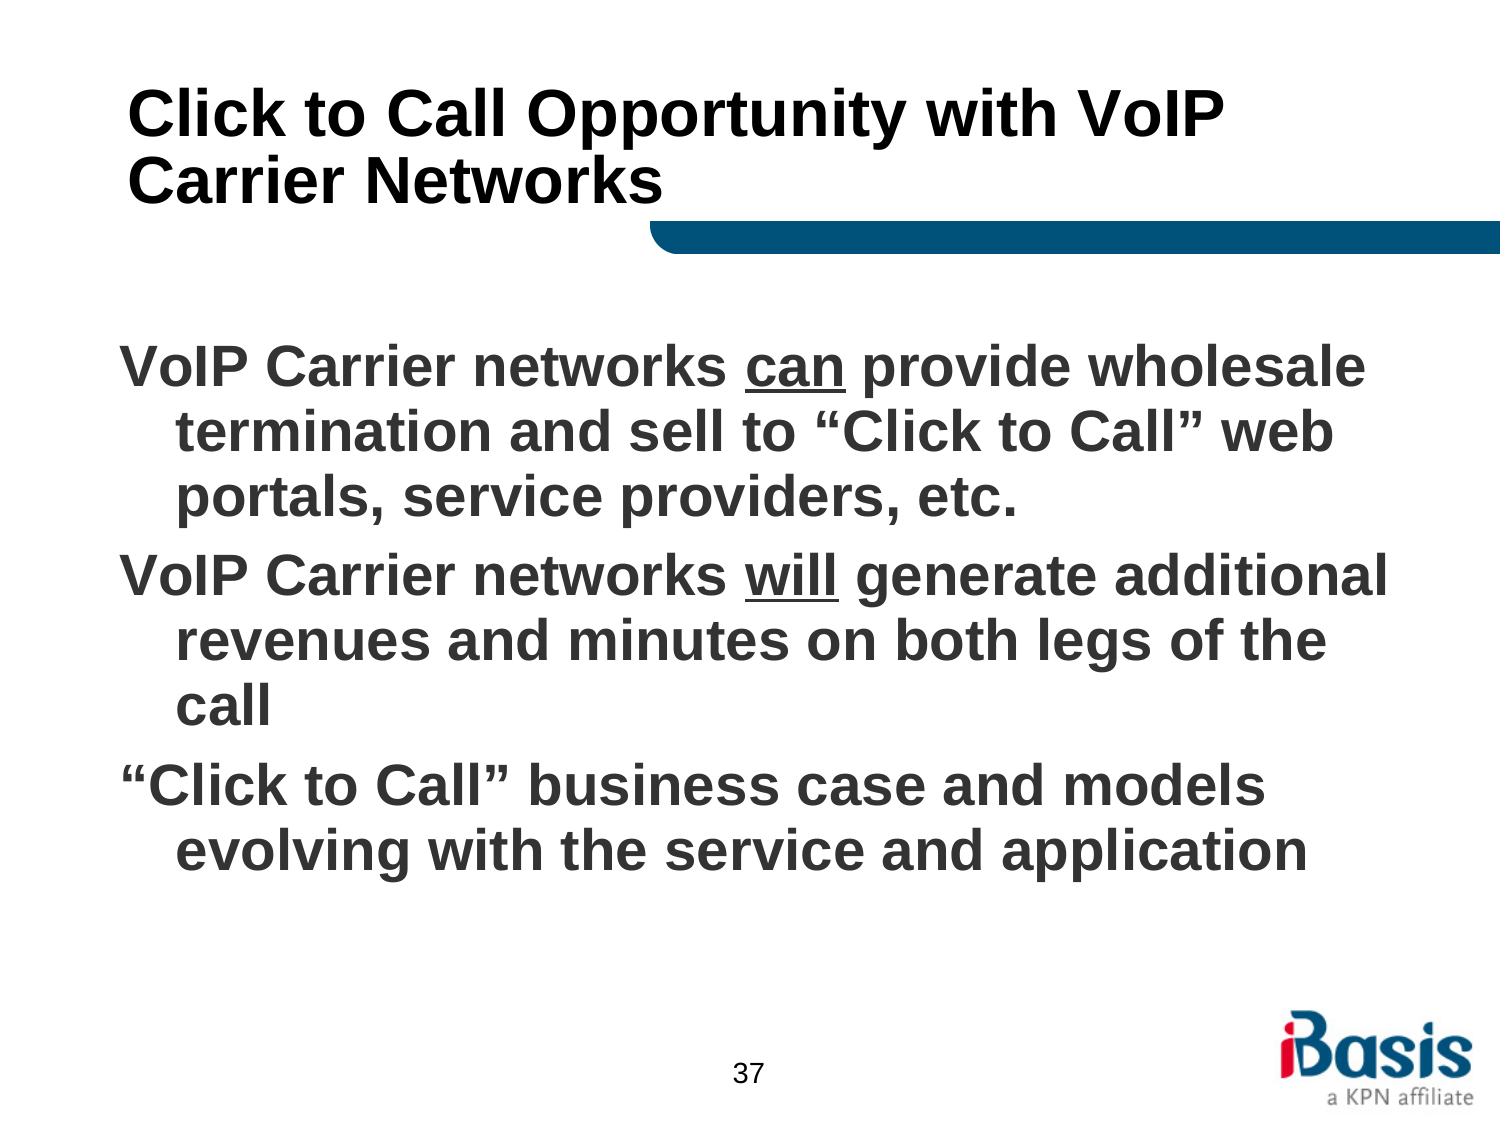

# Click to Call Opportunity with VoIP Carrier Networks
VoIP Carrier networks can provide wholesale termination and sell to “Click to Call” web portals, service providers, etc.
VoIP Carrier networks will generate additional revenues and minutes on both legs of the call
“Click to Call” business case and models evolving with the service and application